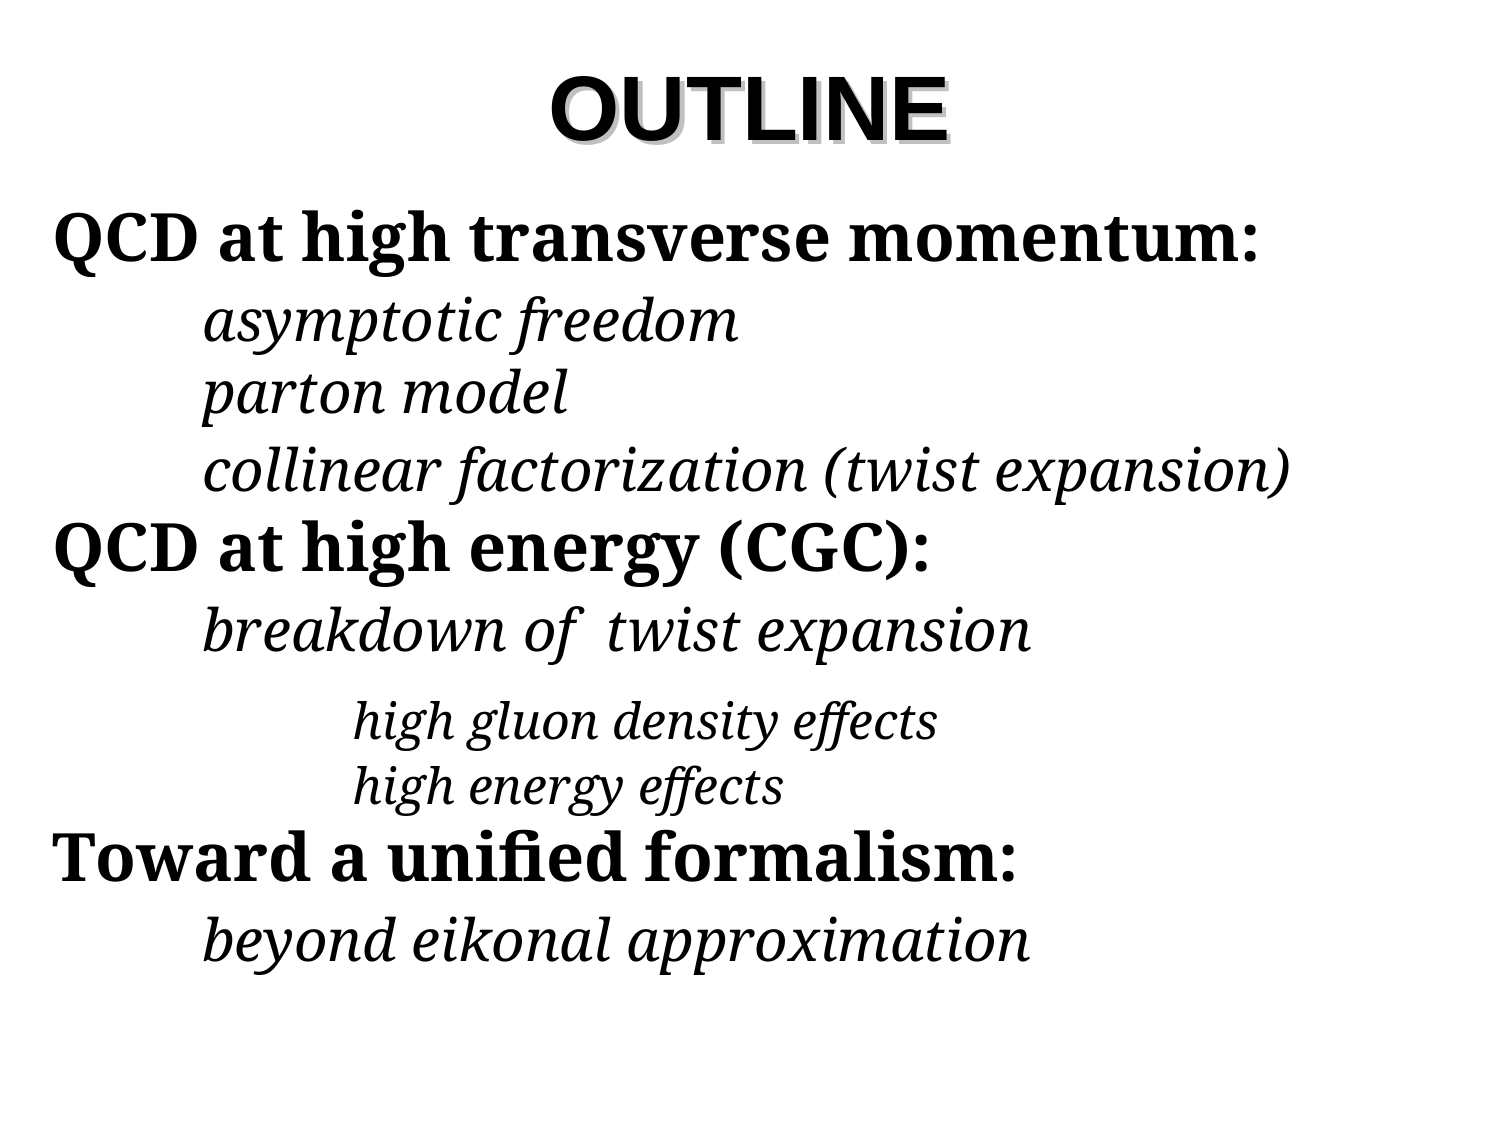

# OUTLINE
QCD at high transverse momentum:
	asymptotic freedom
	parton model
	collinear factorization (twist expansion)
QCD at high energy (CGC):
	breakdown of twist expansion
		high gluon density effects
		high energy effects
Toward a unified formalism:
	beyond eikonal approximation